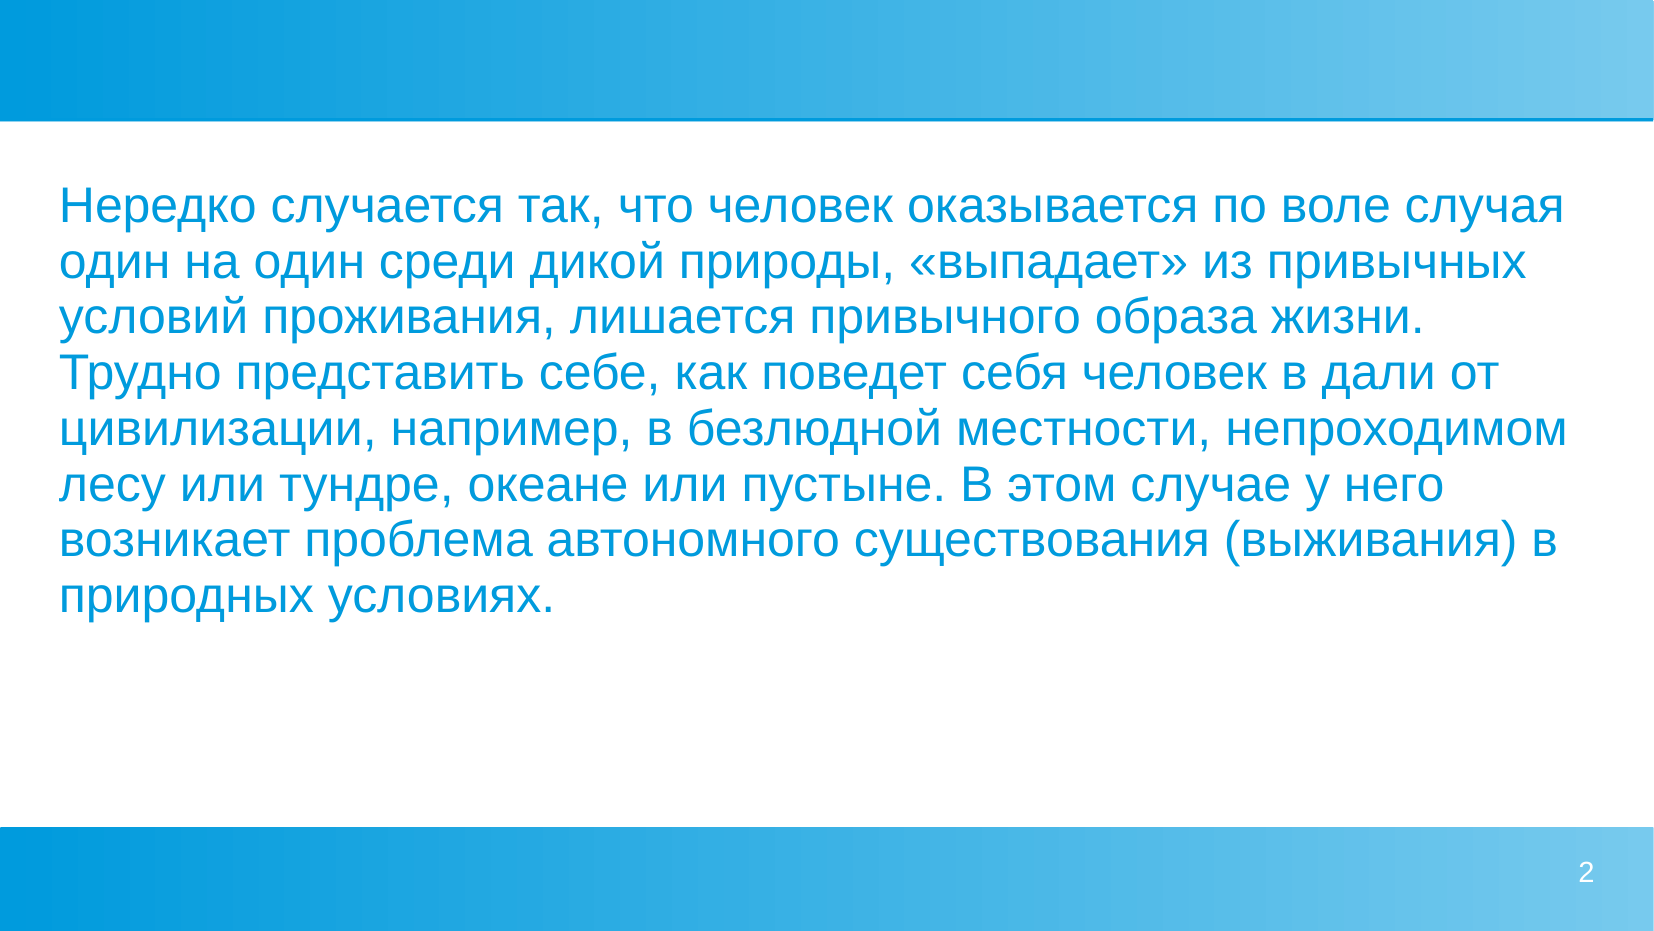

# Нередко случается так, что человек оказывается по воле случая один на один среди дикой природы, «выпадает» из привычных условий проживания, лишается привычного образа жизни. Трудно представить себе, как поведет себя человек в дали от цивилизации, например, в безлюдной местности, непроходимом лесу или тундре, океане или пустыне. В этом случае у него возникает проблема автономного существования (выживания) в природных условиях.
2